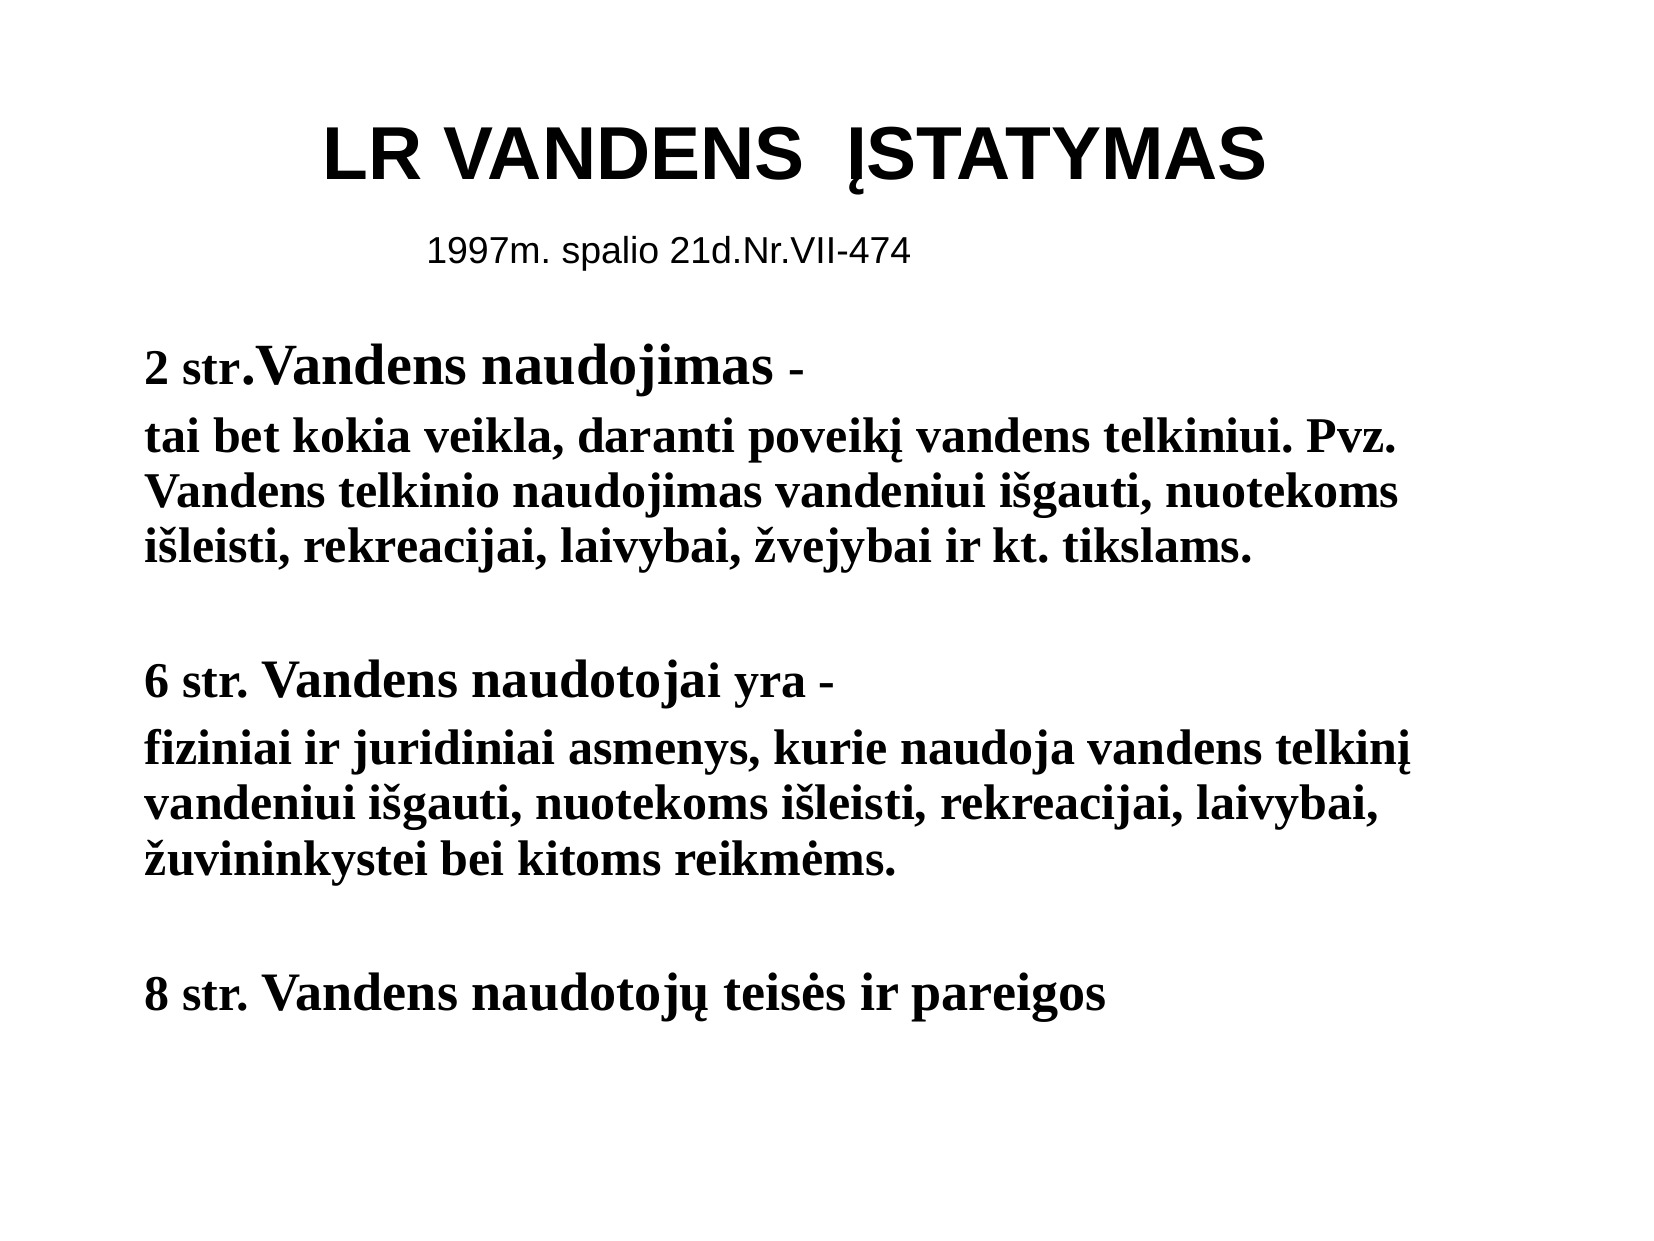

# LR VANDENS ĮSTATYMAS 1997m. spalio 21d.Nr.VII-474
2 str.Vandens naudojimas -
tai bet kokia veikla, daranti poveikį vandens telkiniui. Pvz. Vandens telkinio naudojimas vandeniui išgauti, nuotekoms išleisti, rekreacijai, laivybai, žvejybai ir kt. tikslams.
6 str. Vandens naudotojai yra -
fiziniai ir juridiniai asmenys, kurie naudoja vandens telkinį vandeniui išgauti, nuotekoms išleisti, rekreacijai, laivybai, žuvininkystei bei kitoms reikmėms.
8 str. Vandens naudotojų teisės ir pareigos